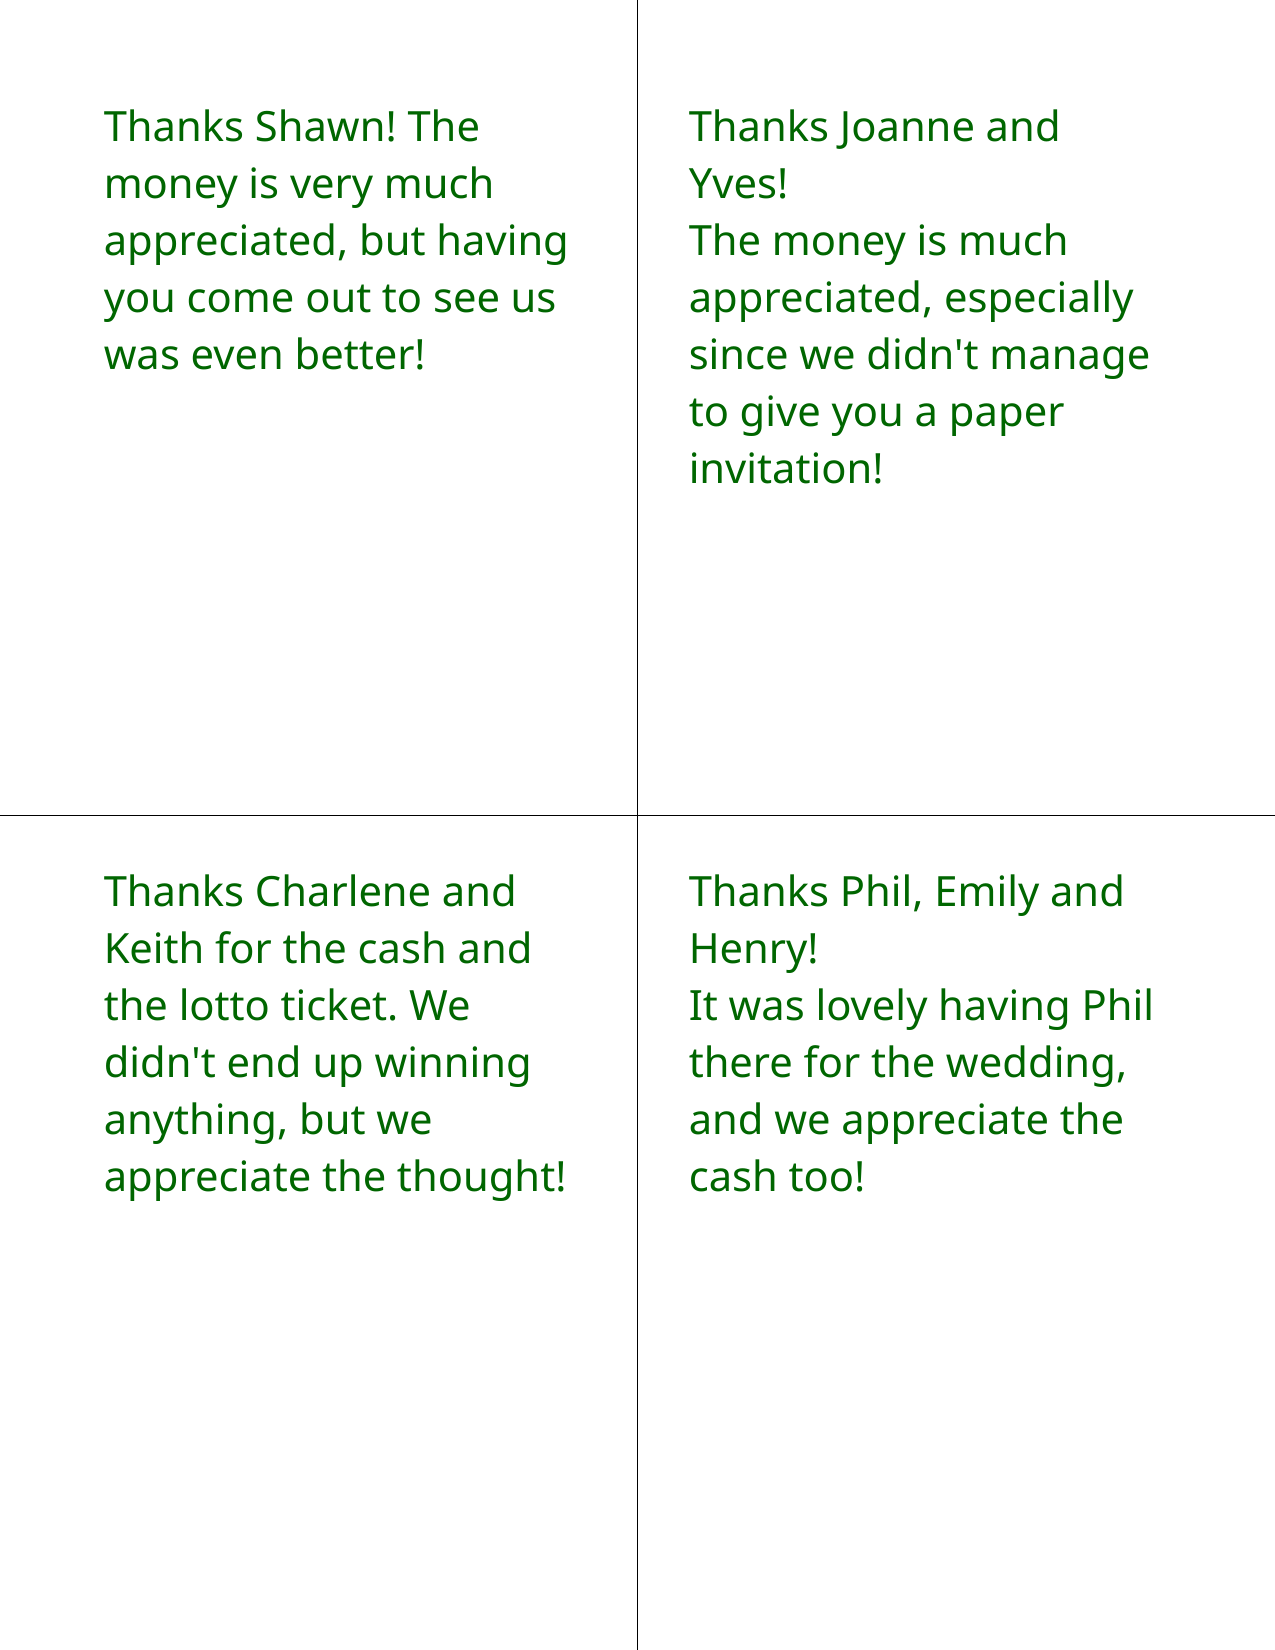

Thanks Shawn! The money is very much appreciated, but having you come out to see us was even better!
Thanks Joanne and Yves!
The money is much appreciated, especially since we didn't manage to give you a paper invitation!
Thanks Charlene and Keith for the cash and the lotto ticket. We didn't end up winning anything, but we appreciate the thought!
Thanks Phil, Emily and Henry!
It was lovely having Phil there for the wedding, and we appreciate the cash too!